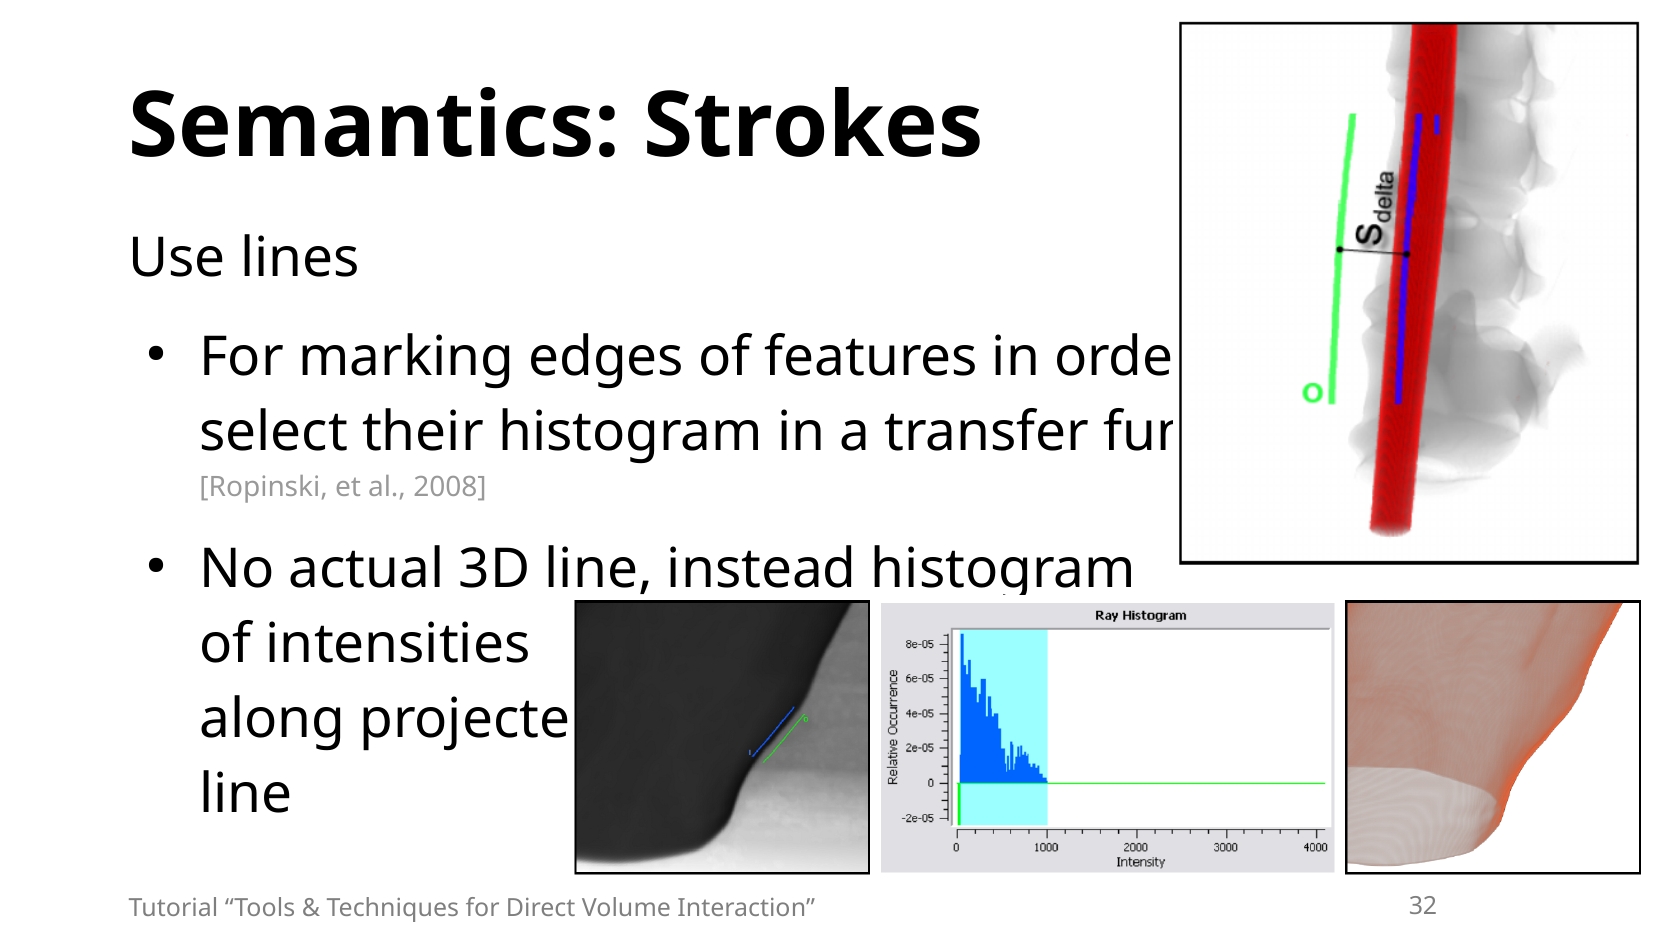

# Semantics: Strokes
Use lines
For marking edges of features in order to
select their histogram in a transfer function
[Ropinski, et al., 2008]
No actual 3D line, instead histogram
of intensities
along projected
line
32
Alexander Wiebel - Vortrag Fachhochschule Flensburg
2011-06-27